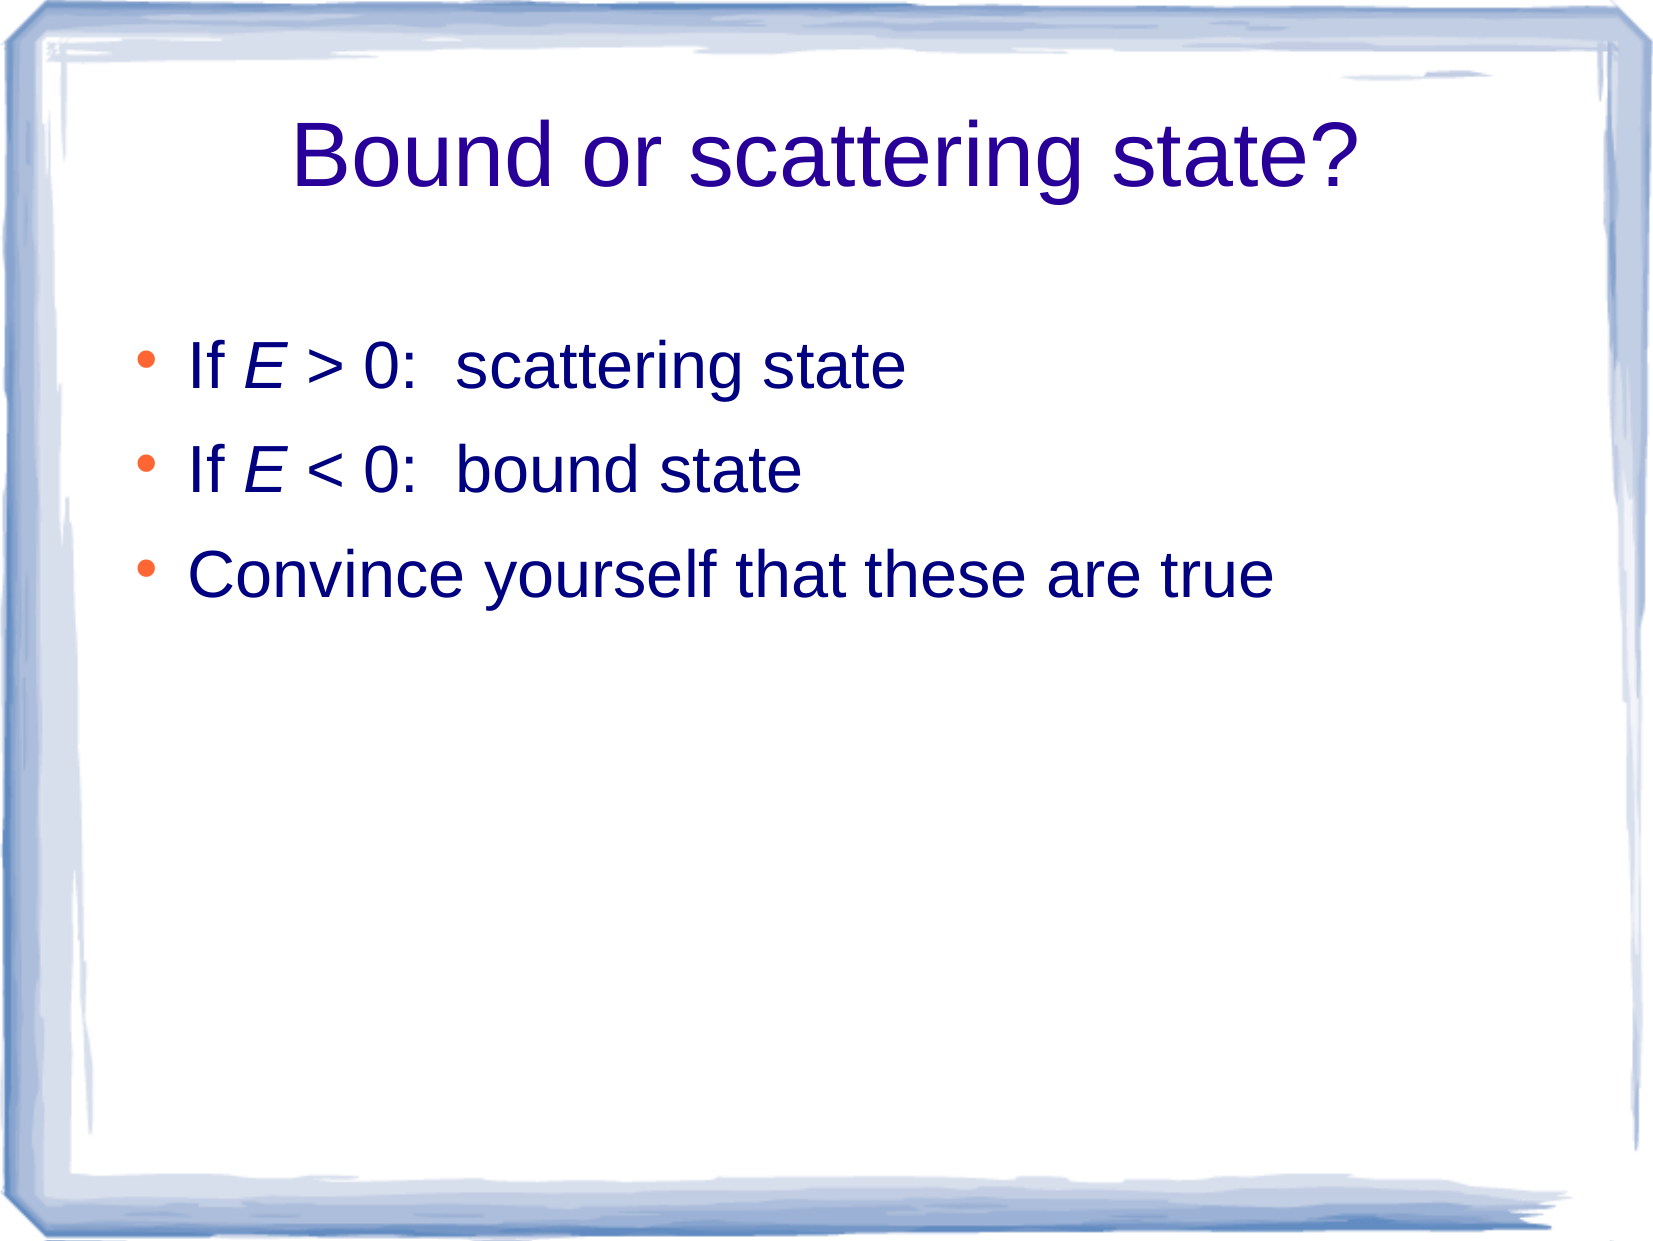

# Bound or scattering state?
If E > 0: scattering state
If E < 0: bound state
Convince yourself that these are true